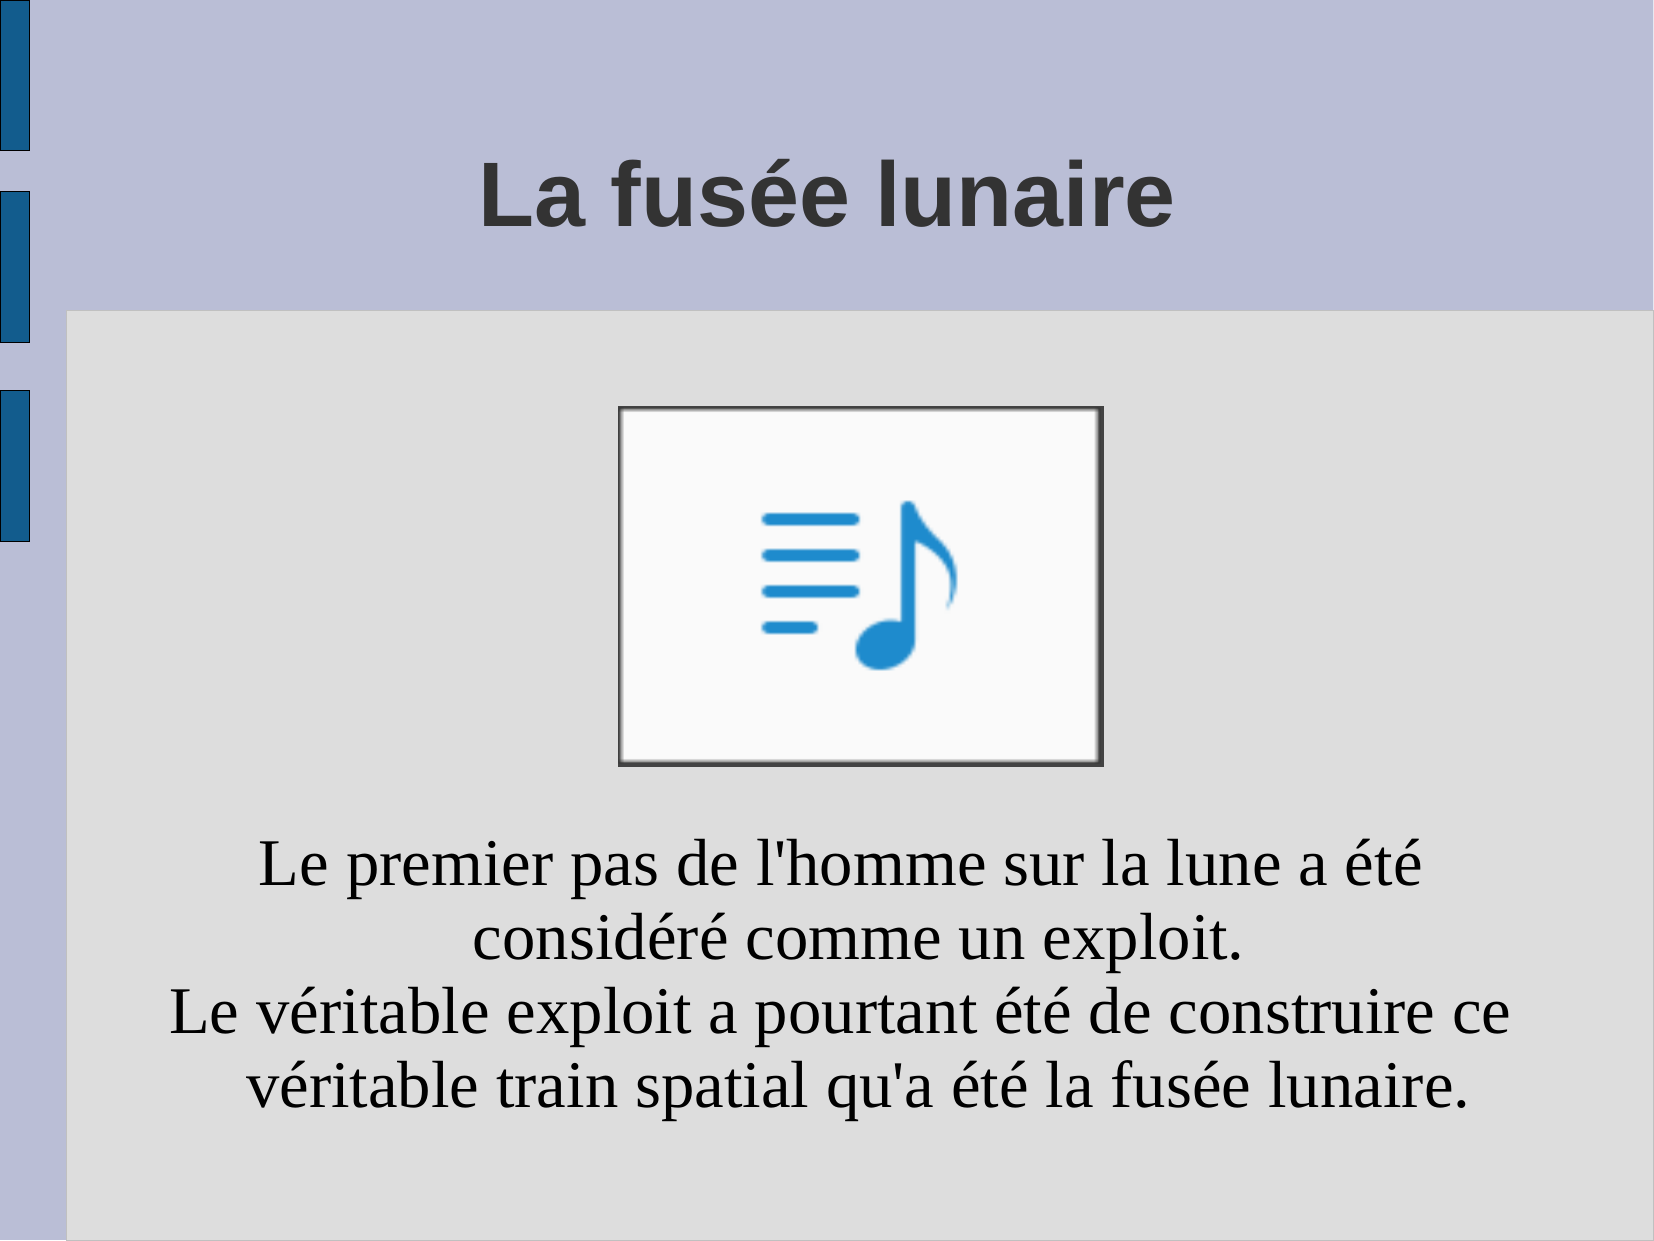

# La fusée lunaire
Le premier pas de l'homme sur la lune a été considéré comme un exploit.
Le véritable exploit a pourtant été de construire ce véritable train spatial qu'a été la fusée lunaire.